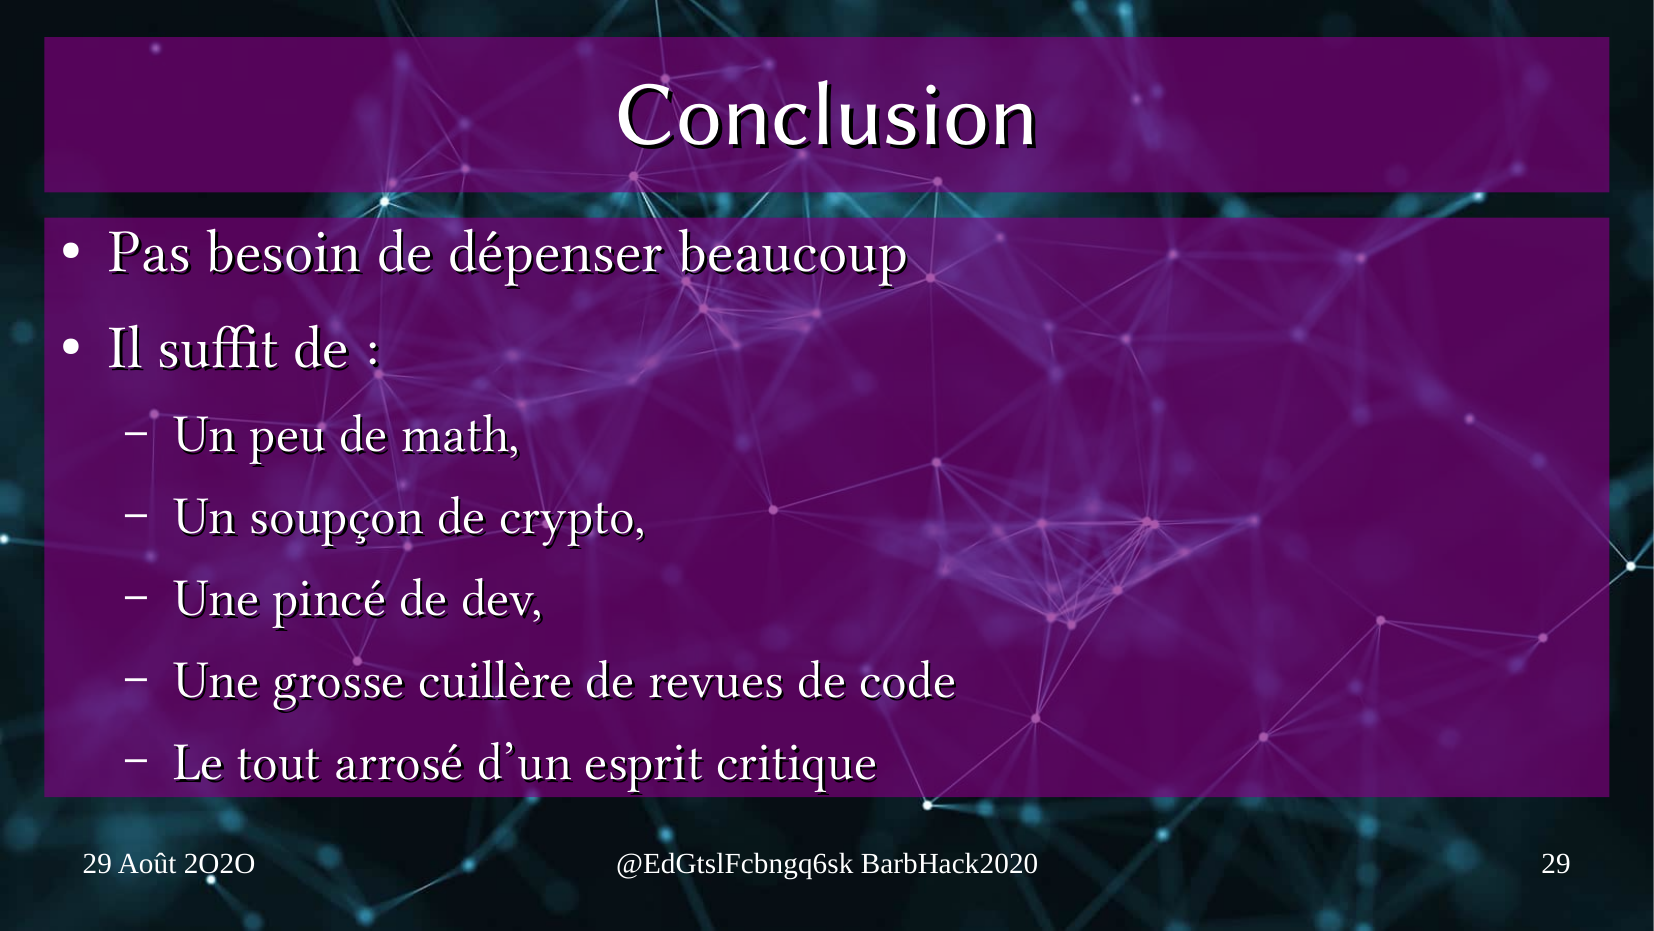

# Conclusion
Pas besoin de dépenser beaucoup
Il suffit de :
Un peu de math,
Un soupçon de crypto,
Une pincé de dev,
Une grosse cuillère de revues de code
Le tout arrosé d’un esprit critique
29 Août 2O2O
@EdGtslFcbngq6sk BarbHack2020
29